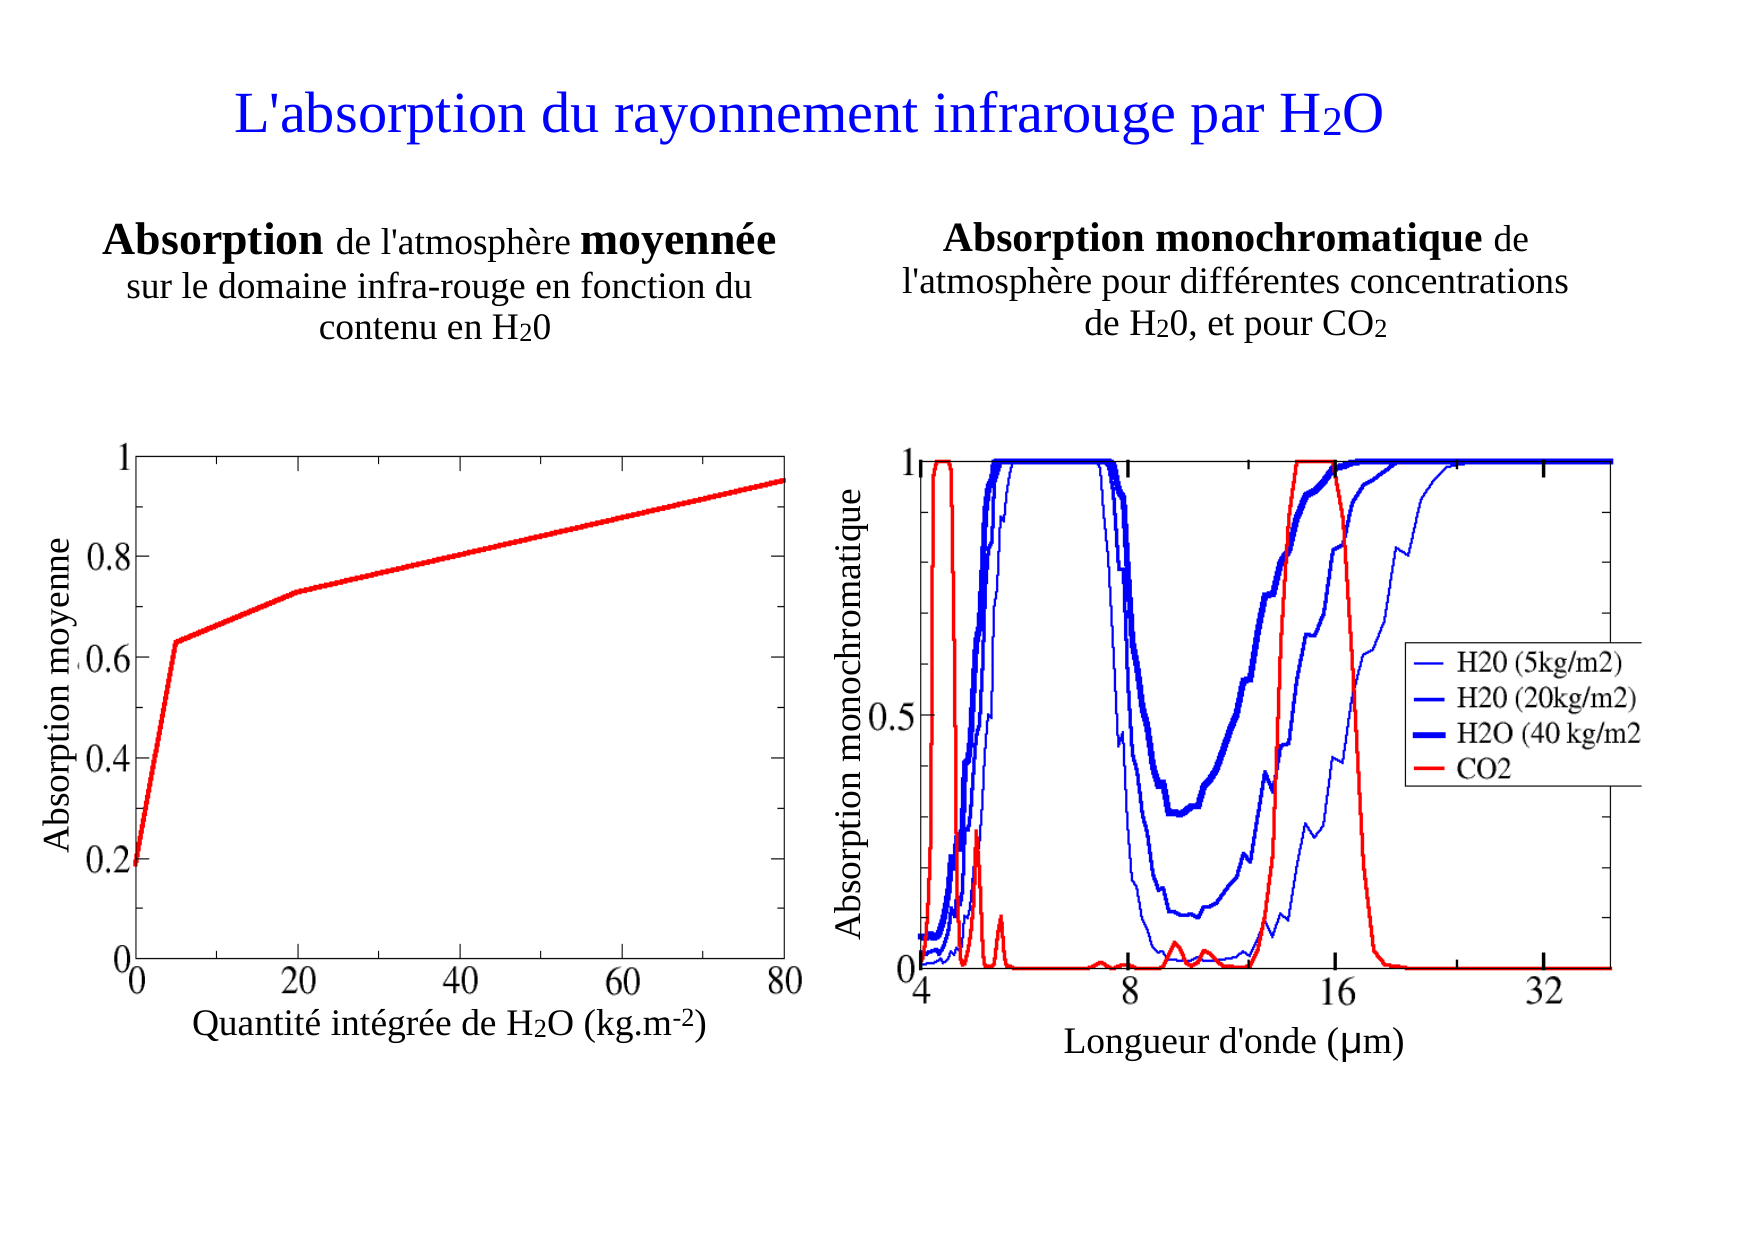

L'absorption du rayonnement infrarouge par H2O
Absorption de l'atmosphère moyennée sur le domaine infra-rouge en fonction du contenu en H20
Absorption monochromatique de l'atmosphère pour différentes concentrations de H20, et pour CO2
Absorption monochromatique
Absorption moyenne
Quantité intégrée de H2O (kg.m-2)
Longueur d'onde (μm)